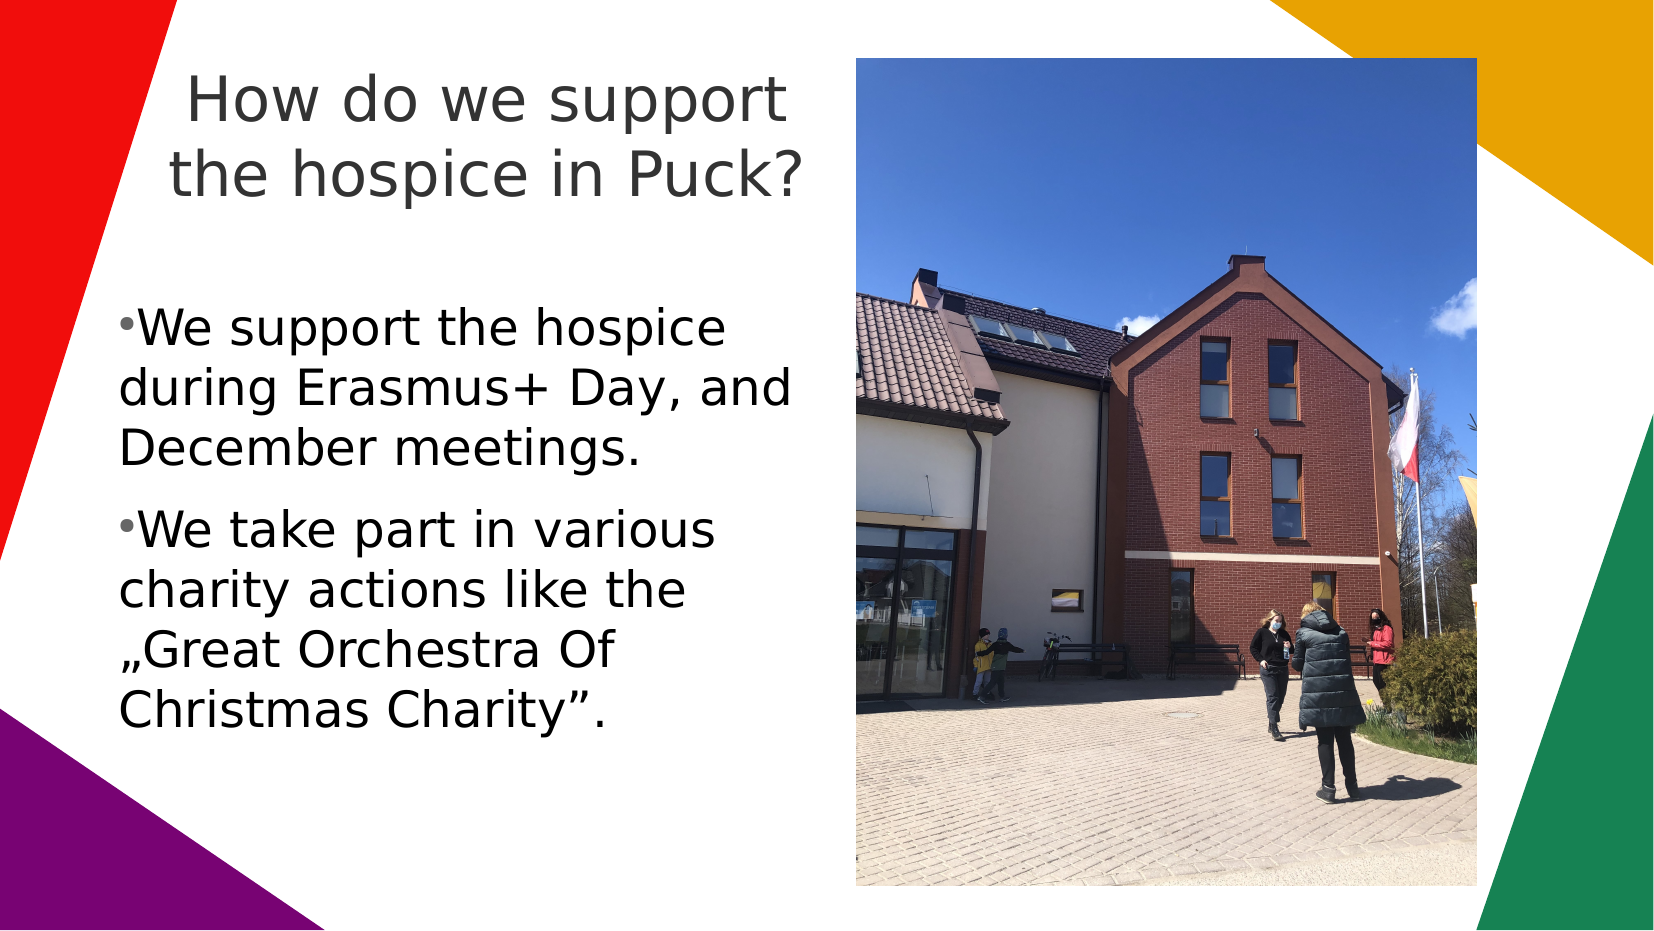

# How do we support the hospice in Puck?
We support the hospice during Erasmus+ Day, and December meetings.
We take part in various charity actions like the „Great Orchestra Of Christmas Charity”.